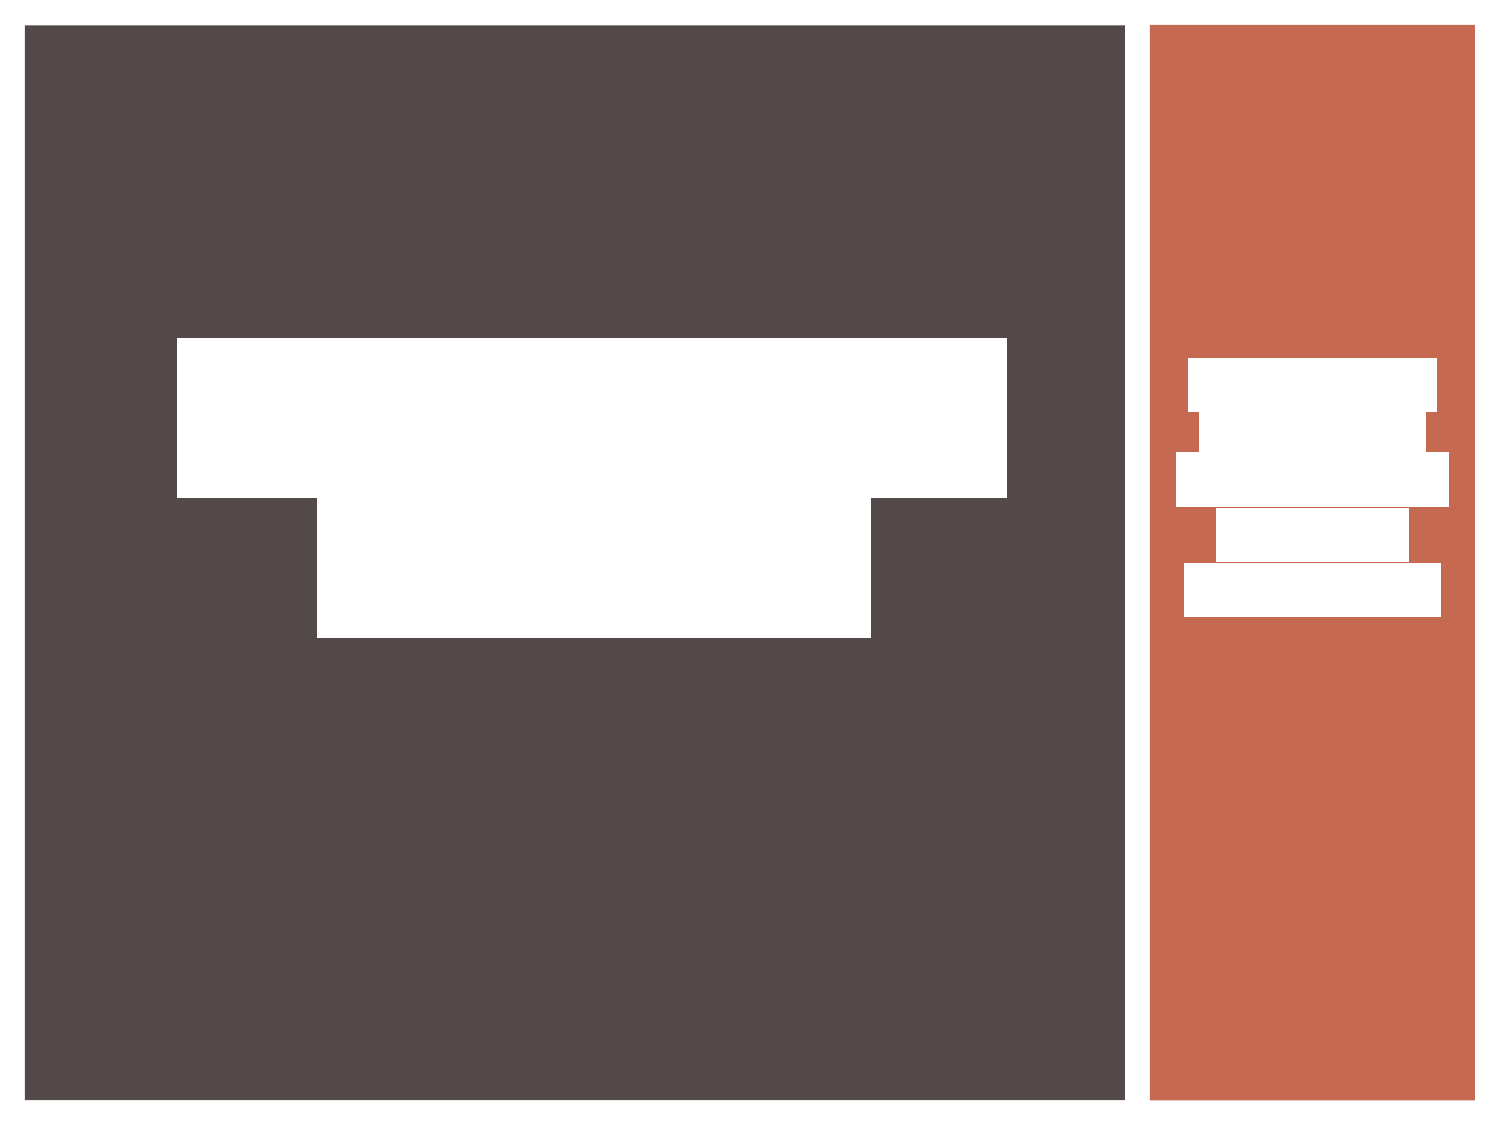

Magmatická
činnost
# Prezentace pro výuku přírodopisu
9. ročník
15. 12. 2011